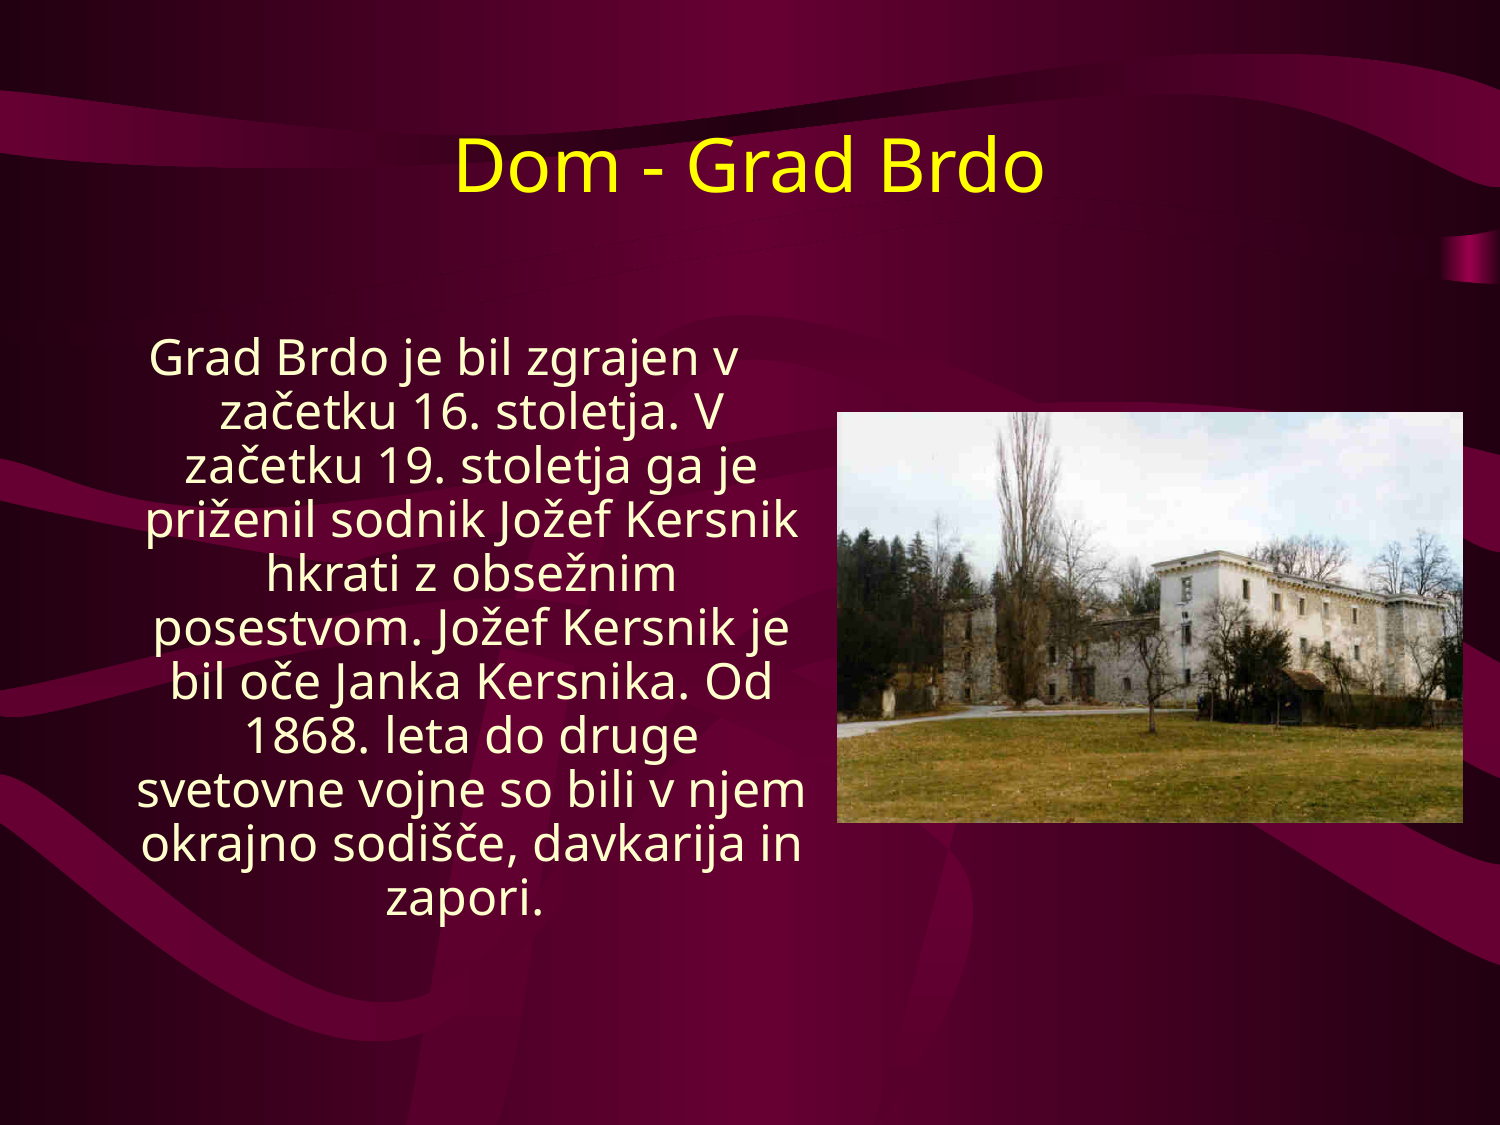

# Dom - Grad Brdo
Grad Brdo je bil zgrajen v začetku 16. stoletja. V začetku 19. stoletja ga je priženil sodnik Jožef Kersnik hkrati z obsežnim posestvom. Jožef Kersnik je bil oče Janka Kersnika. Od 1868. leta do druge svetovne vojne so bili v njem okrajno sodišče, davkarija in zapori.